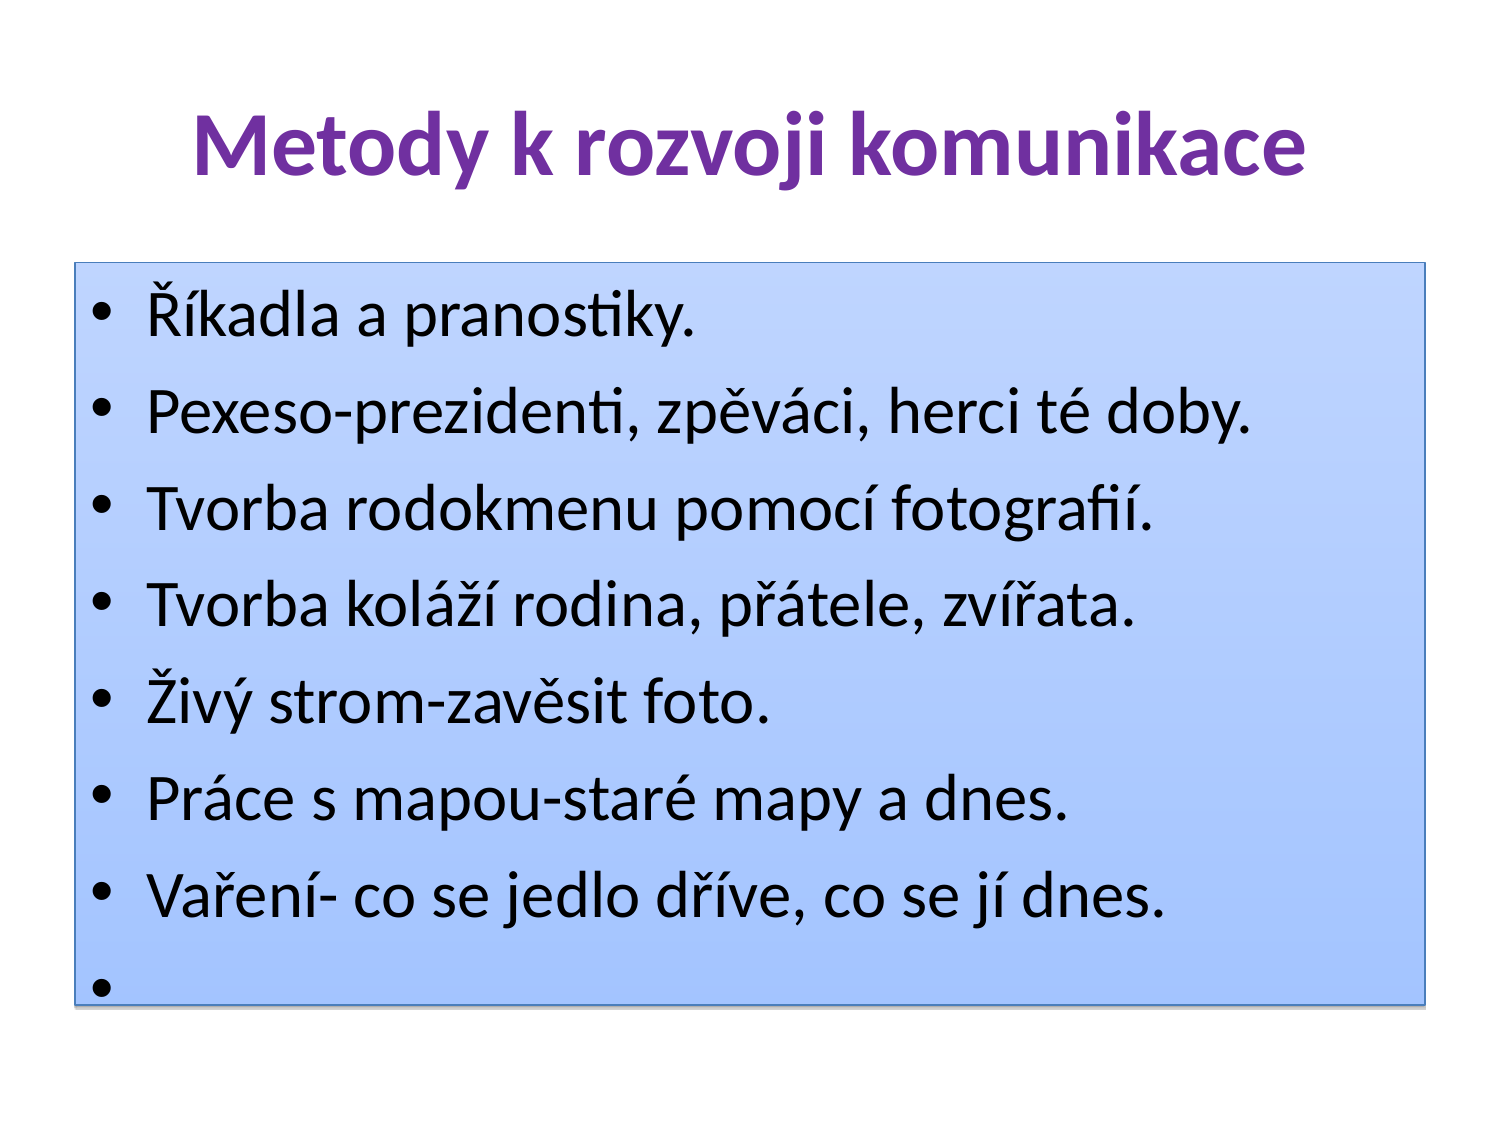

# Metody k rozvoji komunikace
Říkadla a pranostiky.
Pexeso-prezidenti, zpěváci, herci té doby.
Tvorba rodokmenu pomocí fotografií.
Tvorba koláží rodina, přátele, zvířata.
Živý strom-zavěsit foto.
Práce s mapou-staré mapy a dnes.
Vaření- co se jedlo dříve, co se jí dnes.